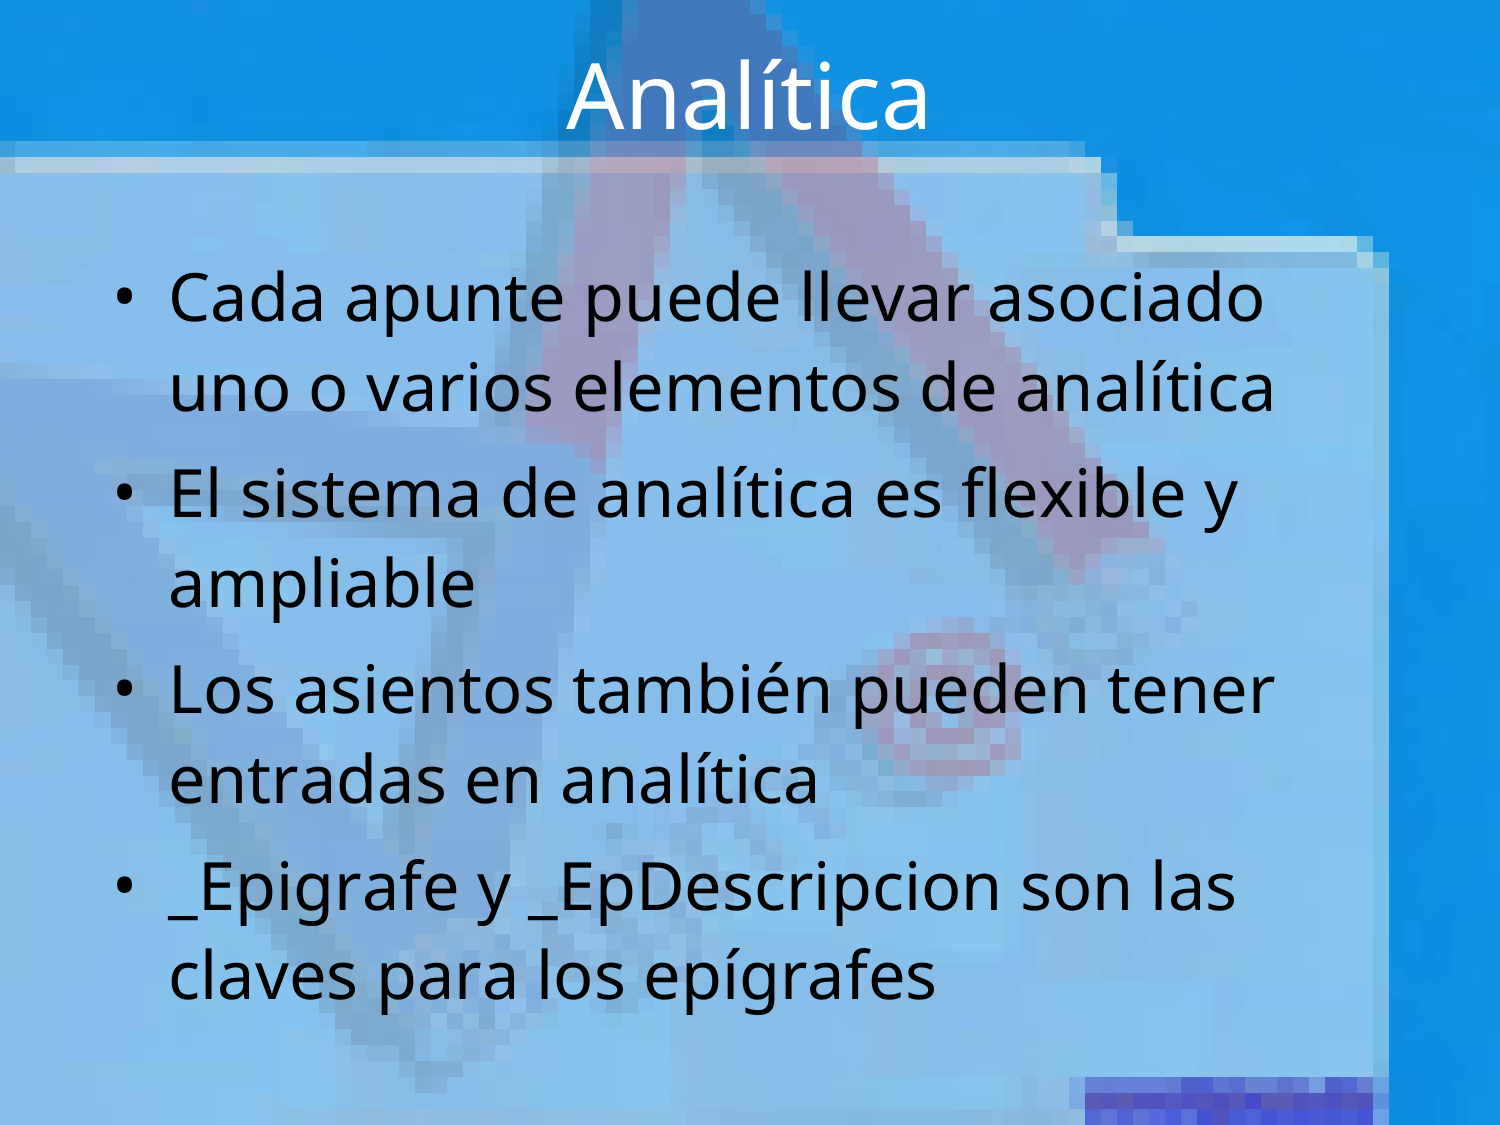

# Analítica
Cada apunte puede llevar asociado uno o varios elementos de analítica
El sistema de analítica es flexible y ampliable
Los asientos también pueden tener entradas en analítica
_Epigrafe y _EpDescripcion son las claves para los epígrafes